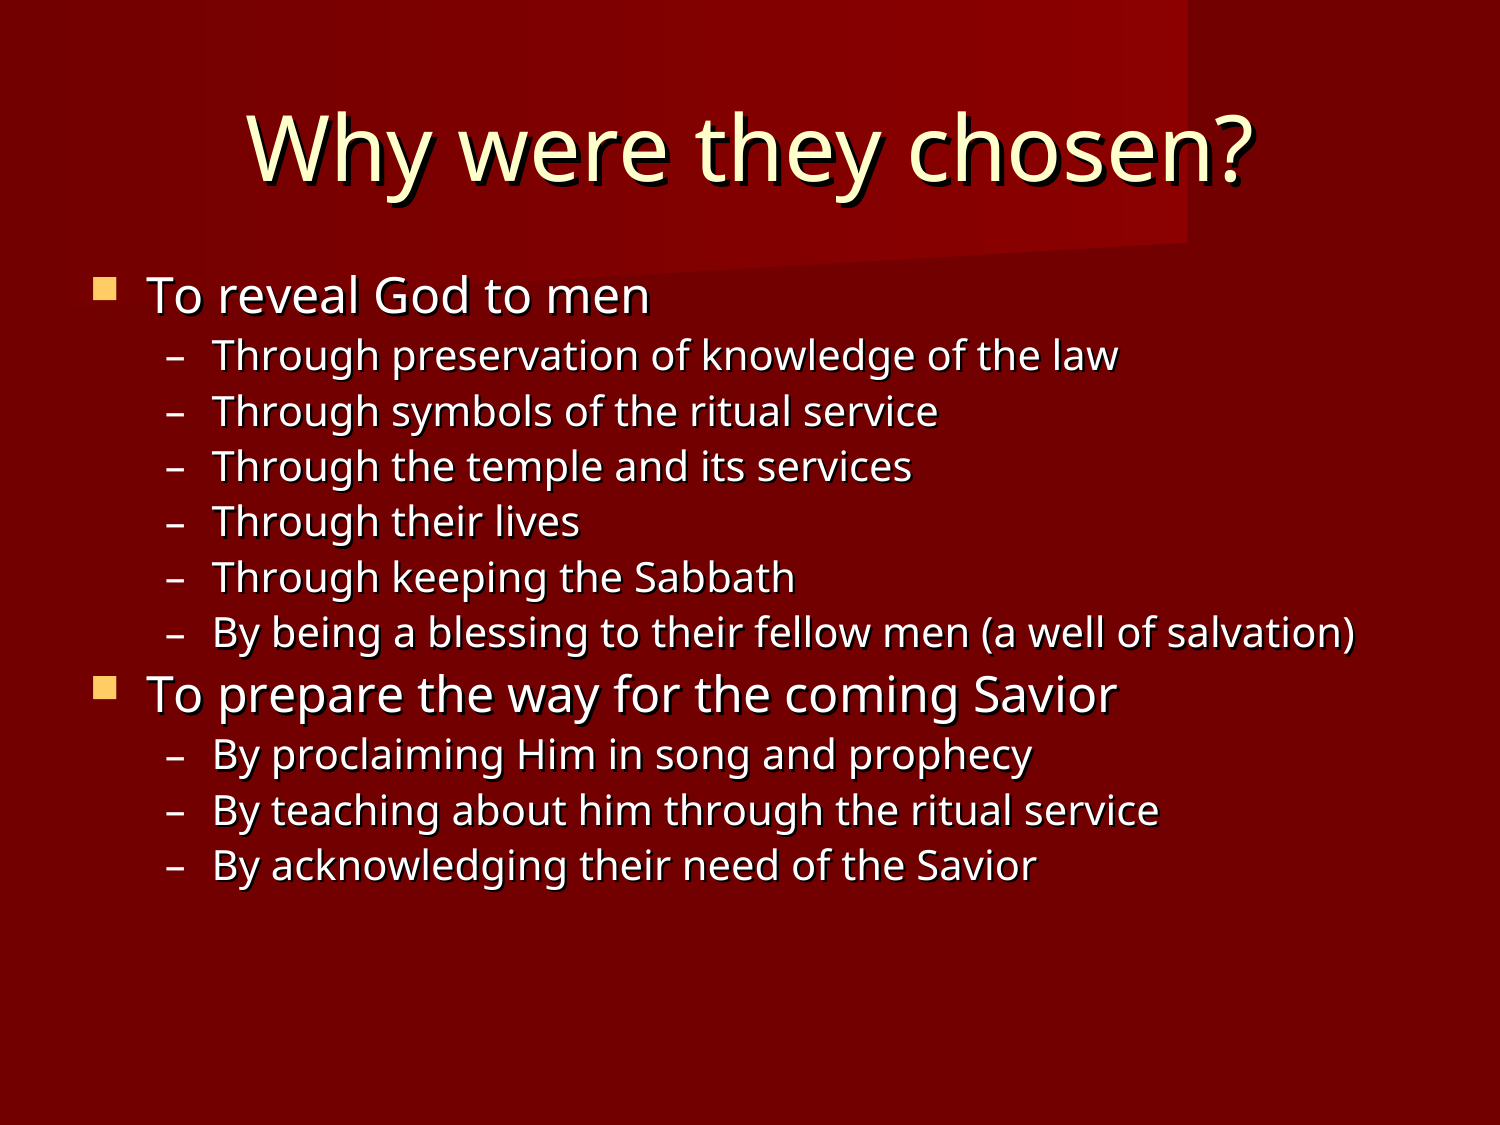

# Why were they chosen?
To reveal God to men
Through preservation of knowledge of the law
Through symbols of the ritual service
Through the temple and its services
Through their lives
Through keeping the Sabbath
By being a blessing to their fellow men (a well of salvation)
To prepare the way for the coming Savior
By proclaiming Him in song and prophecy
By teaching about him through the ritual service
By acknowledging their need of the Savior